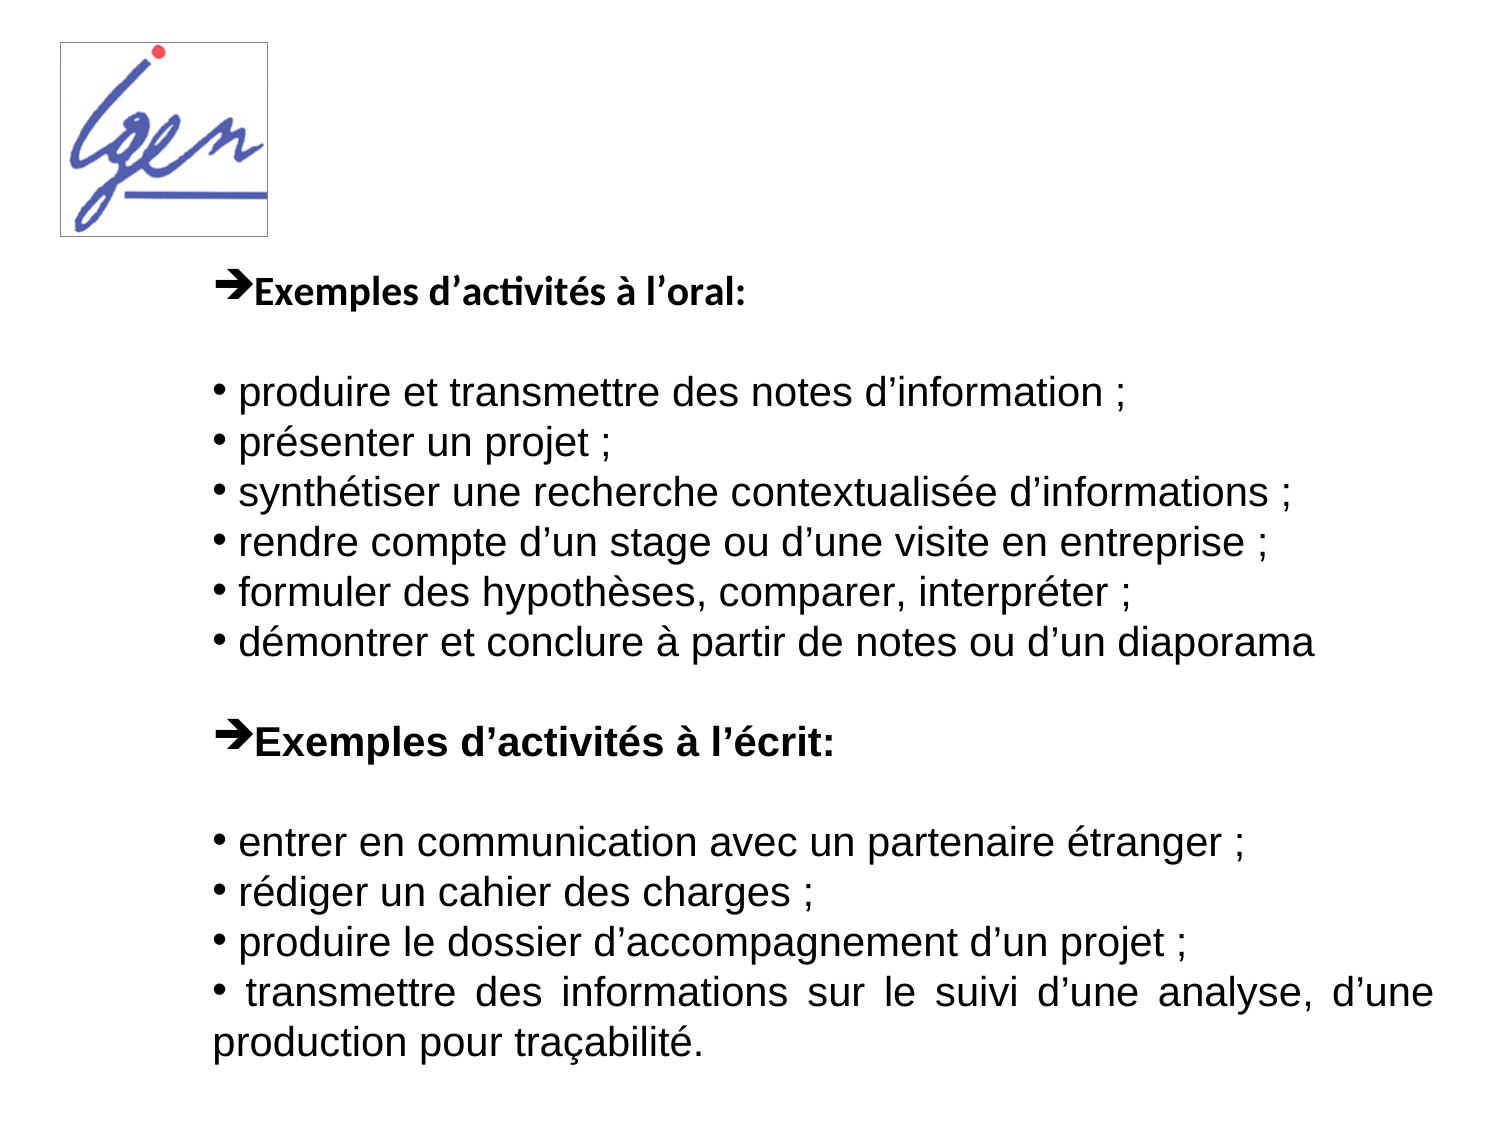

Exemples d’activités à l’oral:
 produire et transmettre des notes d’information ;
 présenter un projet ;
 synthétiser une recherche contextualisée d’informations ;
 rendre compte d’un stage ou d’une visite en entreprise ;
 formuler des hypothèses, comparer, interpréter ;
 démontrer et conclure à partir de notes ou d’un diaporama
Exemples d’activités à l’écrit:
 entrer en communication avec un partenaire étranger ;
 rédiger un cahier des charges ;
 produire le dossier d’accompagnement d’un projet ;
 transmettre des informations sur le suivi d’une analyse, d’une production pour traçabilité.